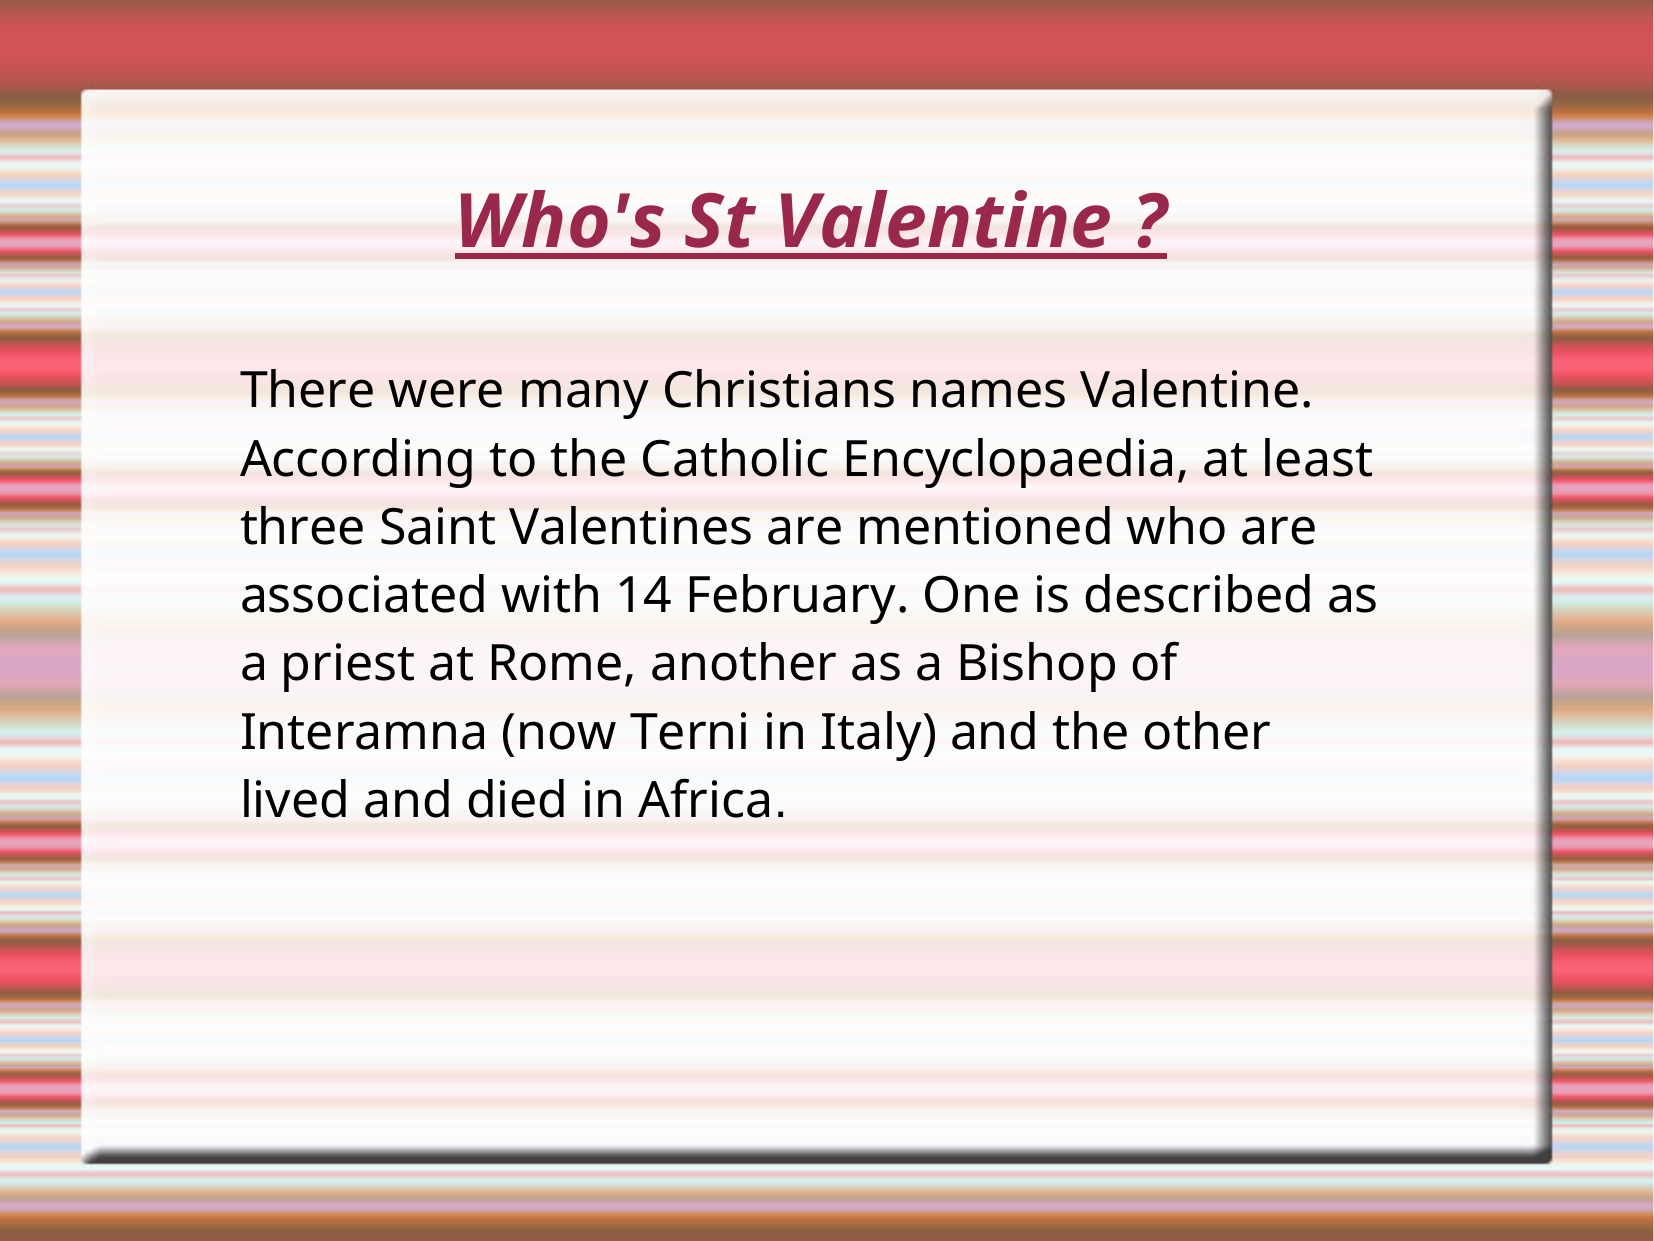

# Who's St Valentine ?
There were many Christians names Valentine. According to the Catholic Encyclopaedia, at least three Saint Valentines are mentioned who are associated with 14 February. One is described as a priest at Rome, another as a Bishop of Interamna (now Terni in Italy) and the other lived and died in Africa.